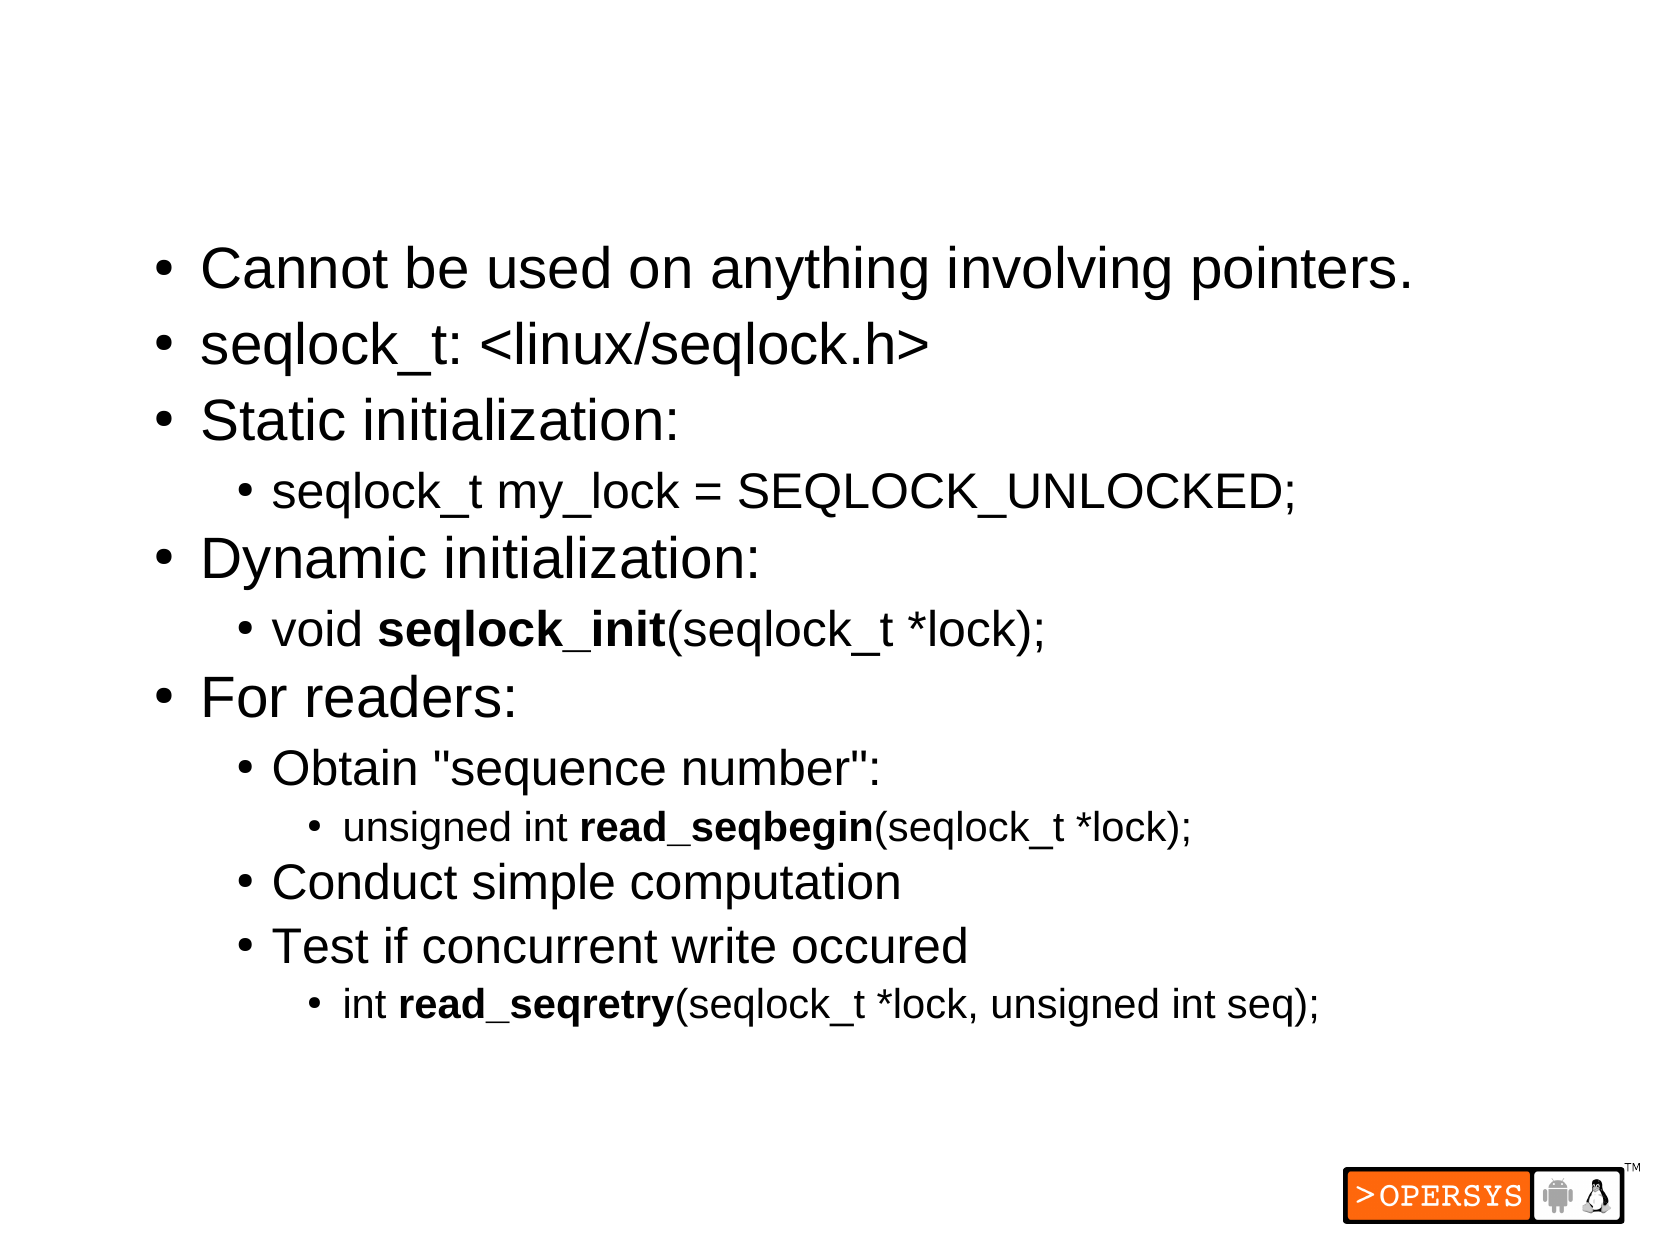

# Cannot be used on anything involving pointers.
seqlock_t: <linux/seqlock.h>
Static initialization:
seqlock_t my_lock = SEQLOCK_UNLOCKED;
Dynamic initialization:
void seqlock_init(seqlock_t *lock);
For readers:
Obtain "sequence number":
unsigned int read_seqbegin(seqlock_t *lock);
Conduct simple computation
Test if concurrent write occured
int read_seqretry(seqlock_t *lock, unsigned int seq);